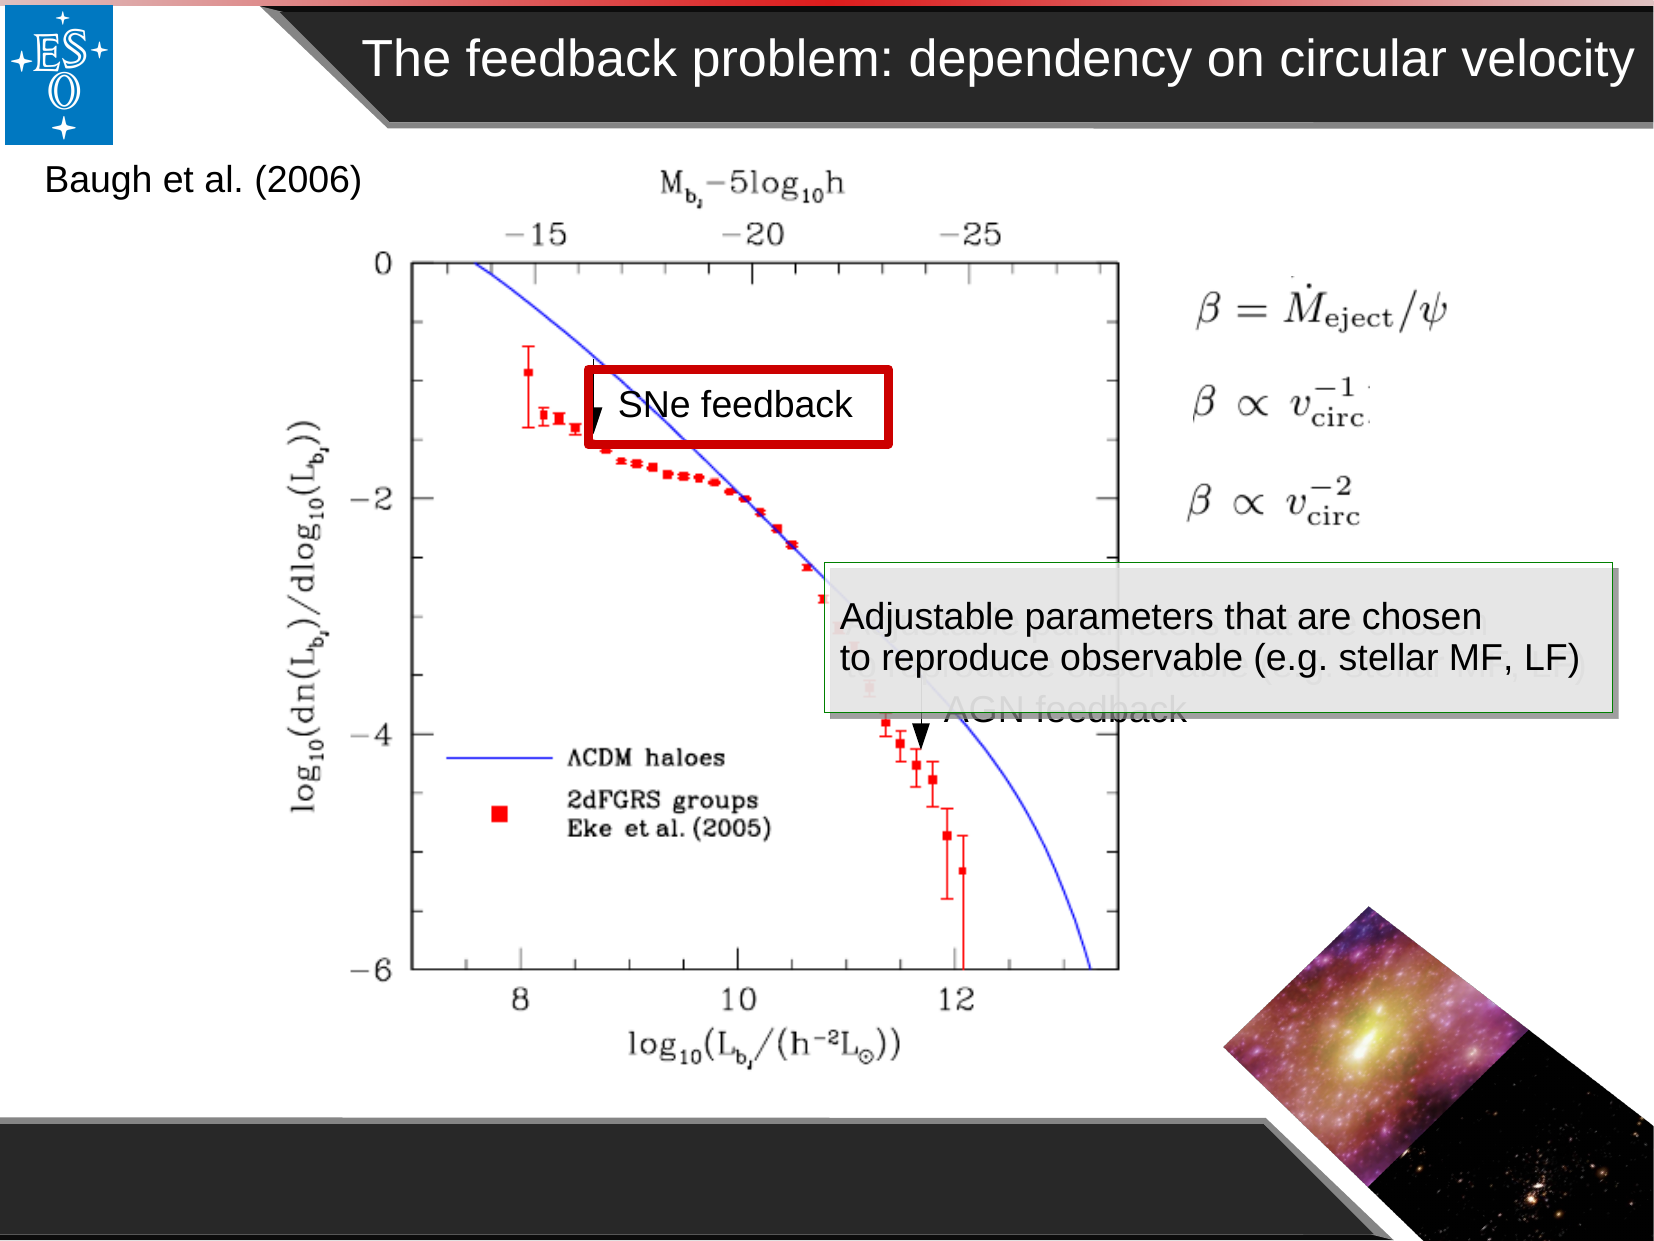

# The feedback problem: dependency on circular velocity
Baugh et al. (2006)
SNe feedback
Adjustable parameters that are chosen
to reproduce observable (e.g. stellar MF, LF)
AGN feedback